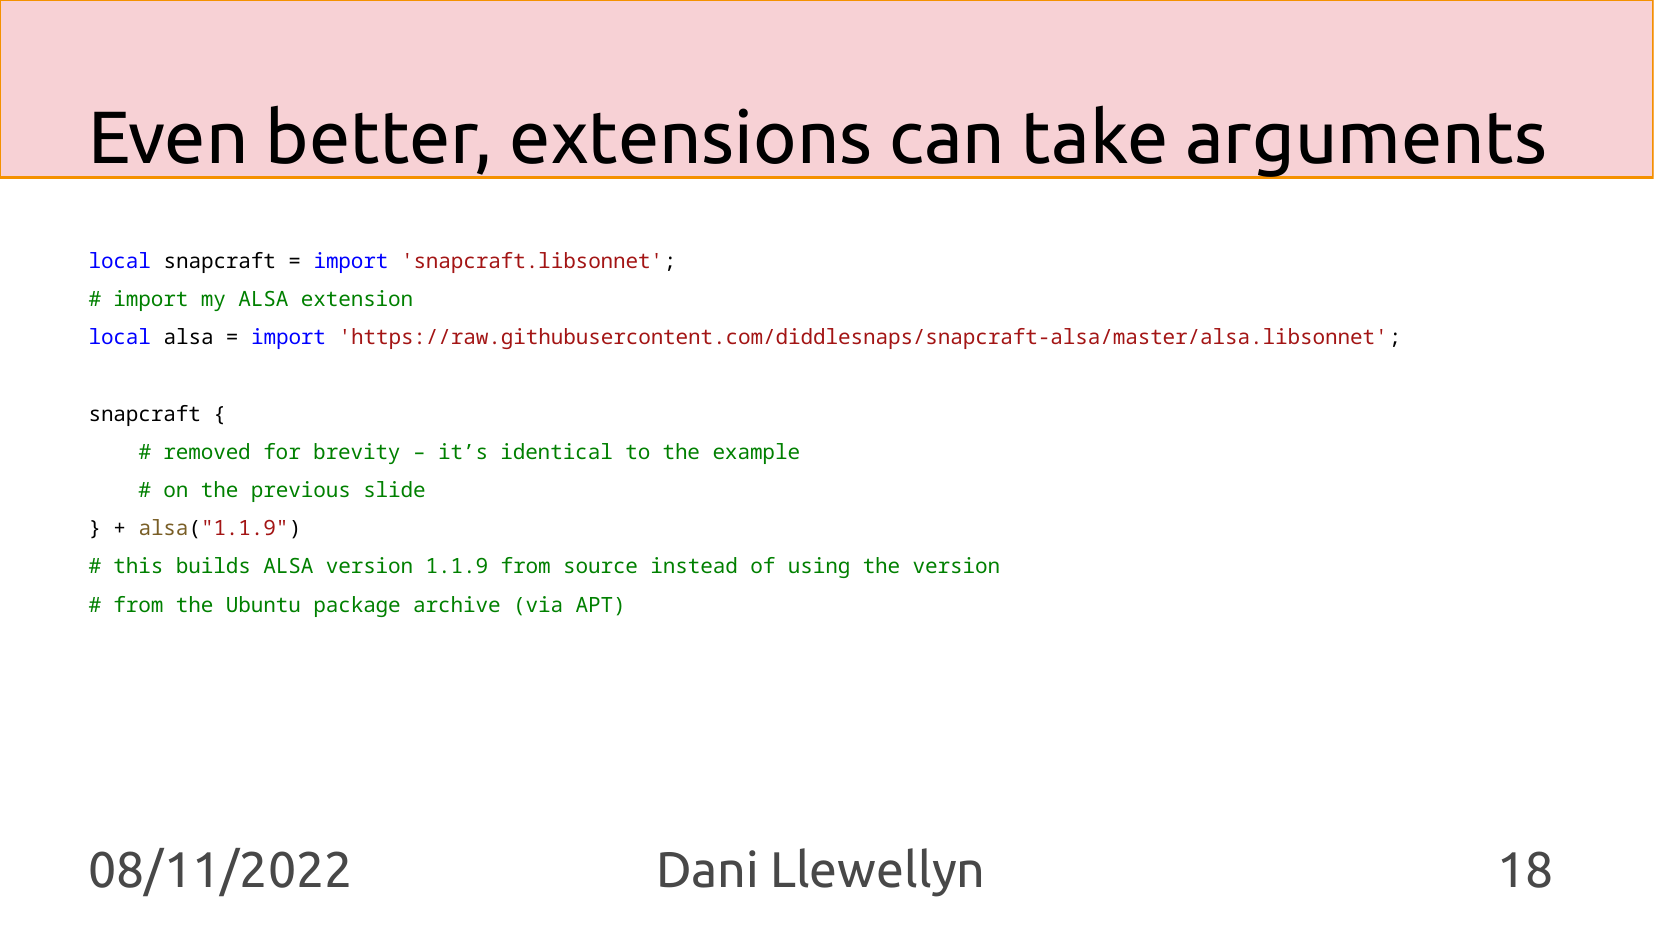

# Even better, extensions can take arguments
local snapcraft = import 'snapcraft.libsonnet';
# import my ALSA extension
local alsa = import 'https://raw.githubusercontent.com/diddlesnaps/snapcraft-alsa/master/alsa.libsonnet';
snapcraft {
 # removed for brevity – it’s identical to the example
 # on the previous slide
} + alsa("1.1.9")
# this builds ALSA version 1.1.9 from source instead of using the version
# from the Ubuntu package archive (via APT)
08/11/2022
Dani Llewellyn
18